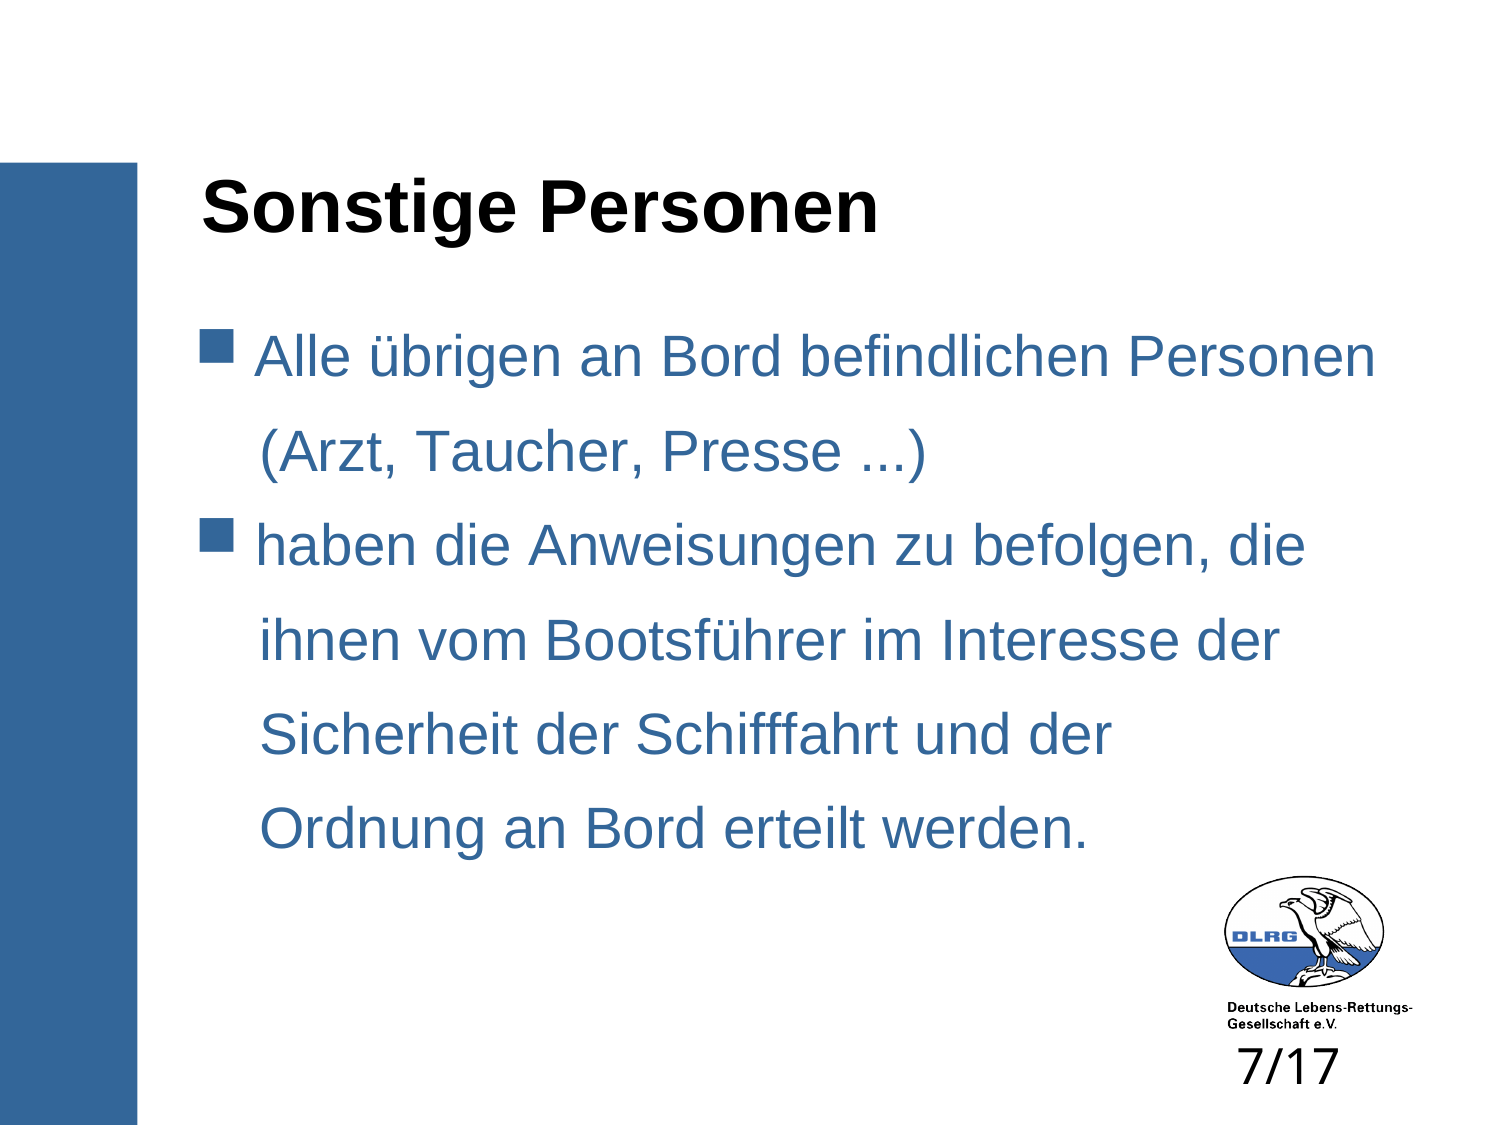

Sonstige Personen
 Alle übrigen an Bord befindlichen Personen (Arzt, Taucher, Presse ...)
 haben die Anweisungen zu befolgen, die ihnen vom Bootsführer im Interesse der Sicherheit der Schifffahrt und der Ordnung an Bord erteilt werden.